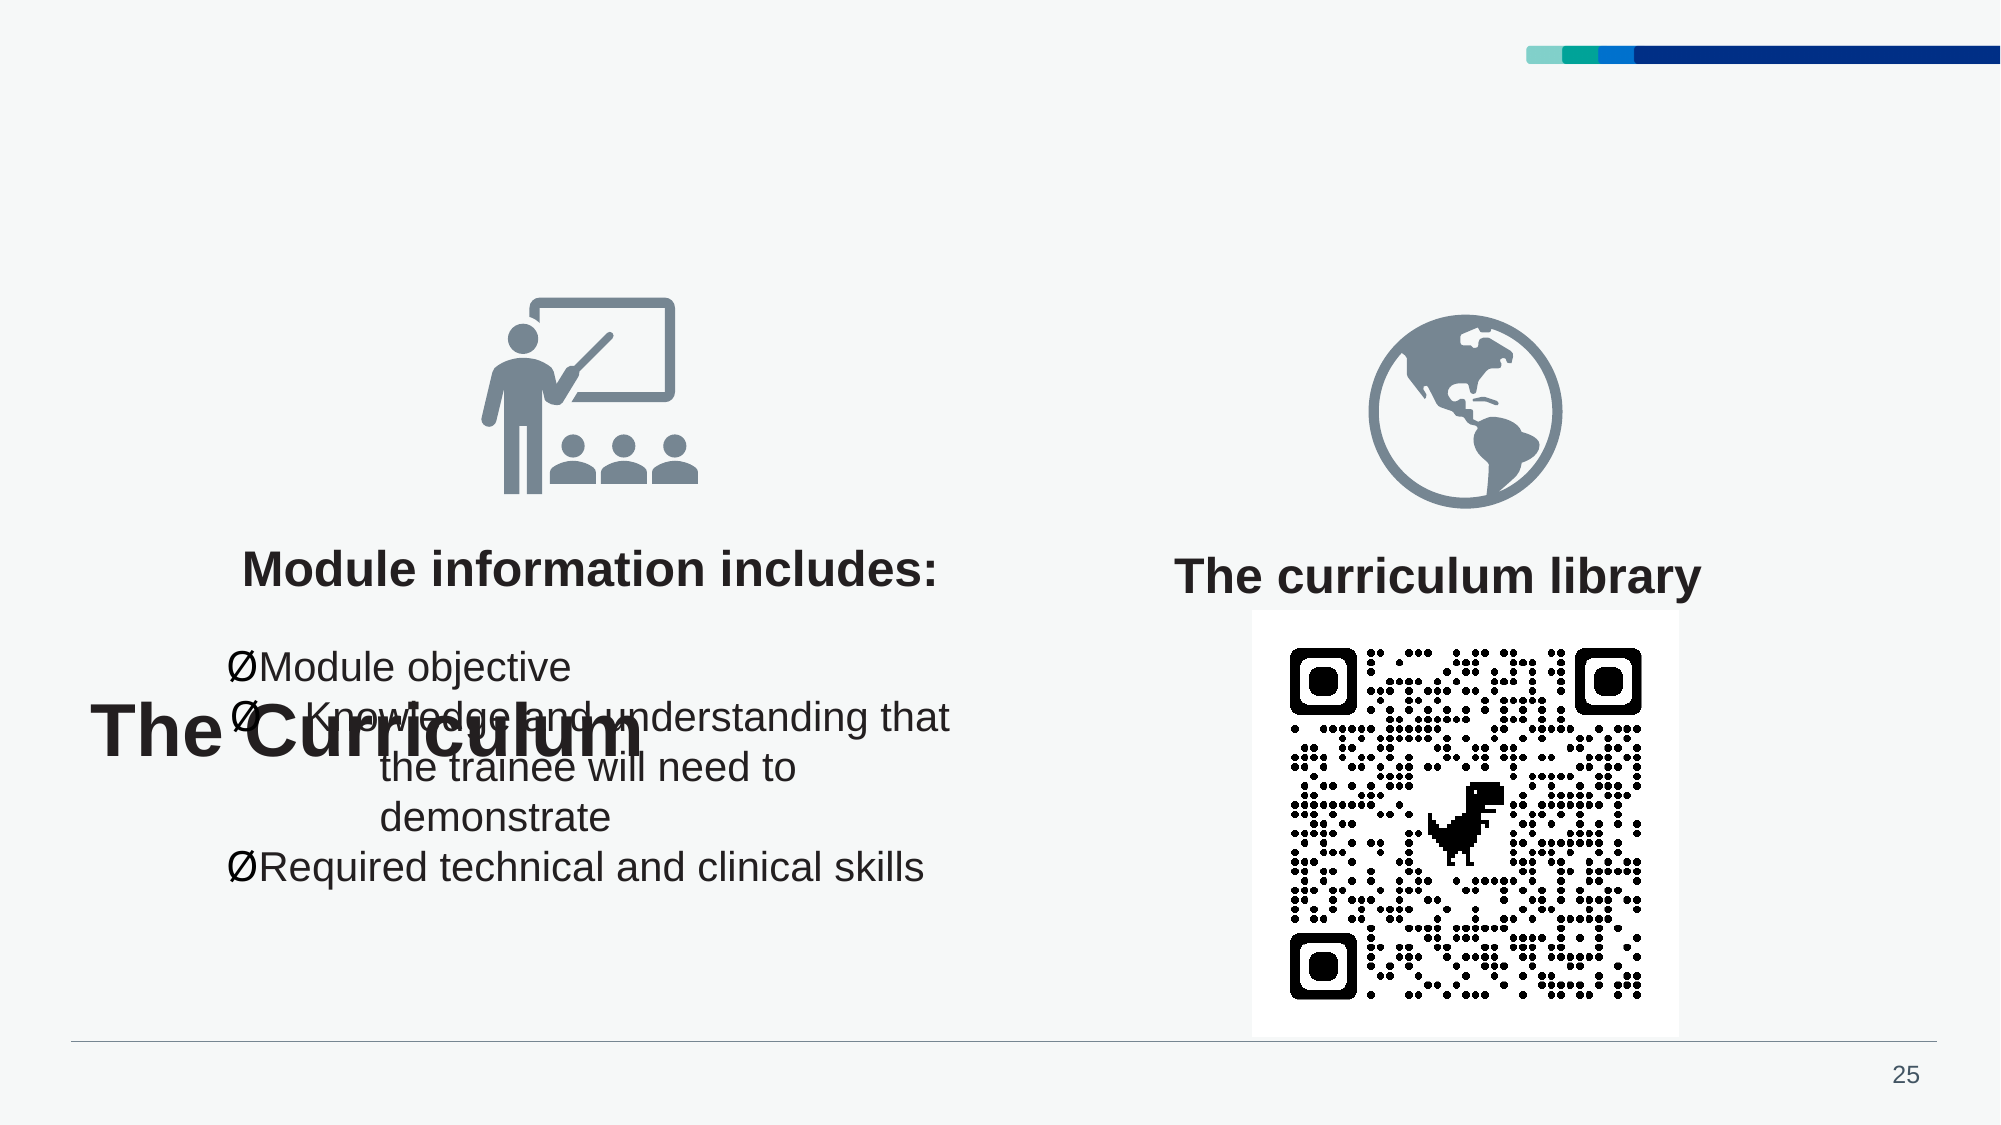

Module information includes:
The curriculum library
# The Curriculum
Module objective
Knowledge and understanding that the trainee will need to demonstrate
Required technical and clinical skills